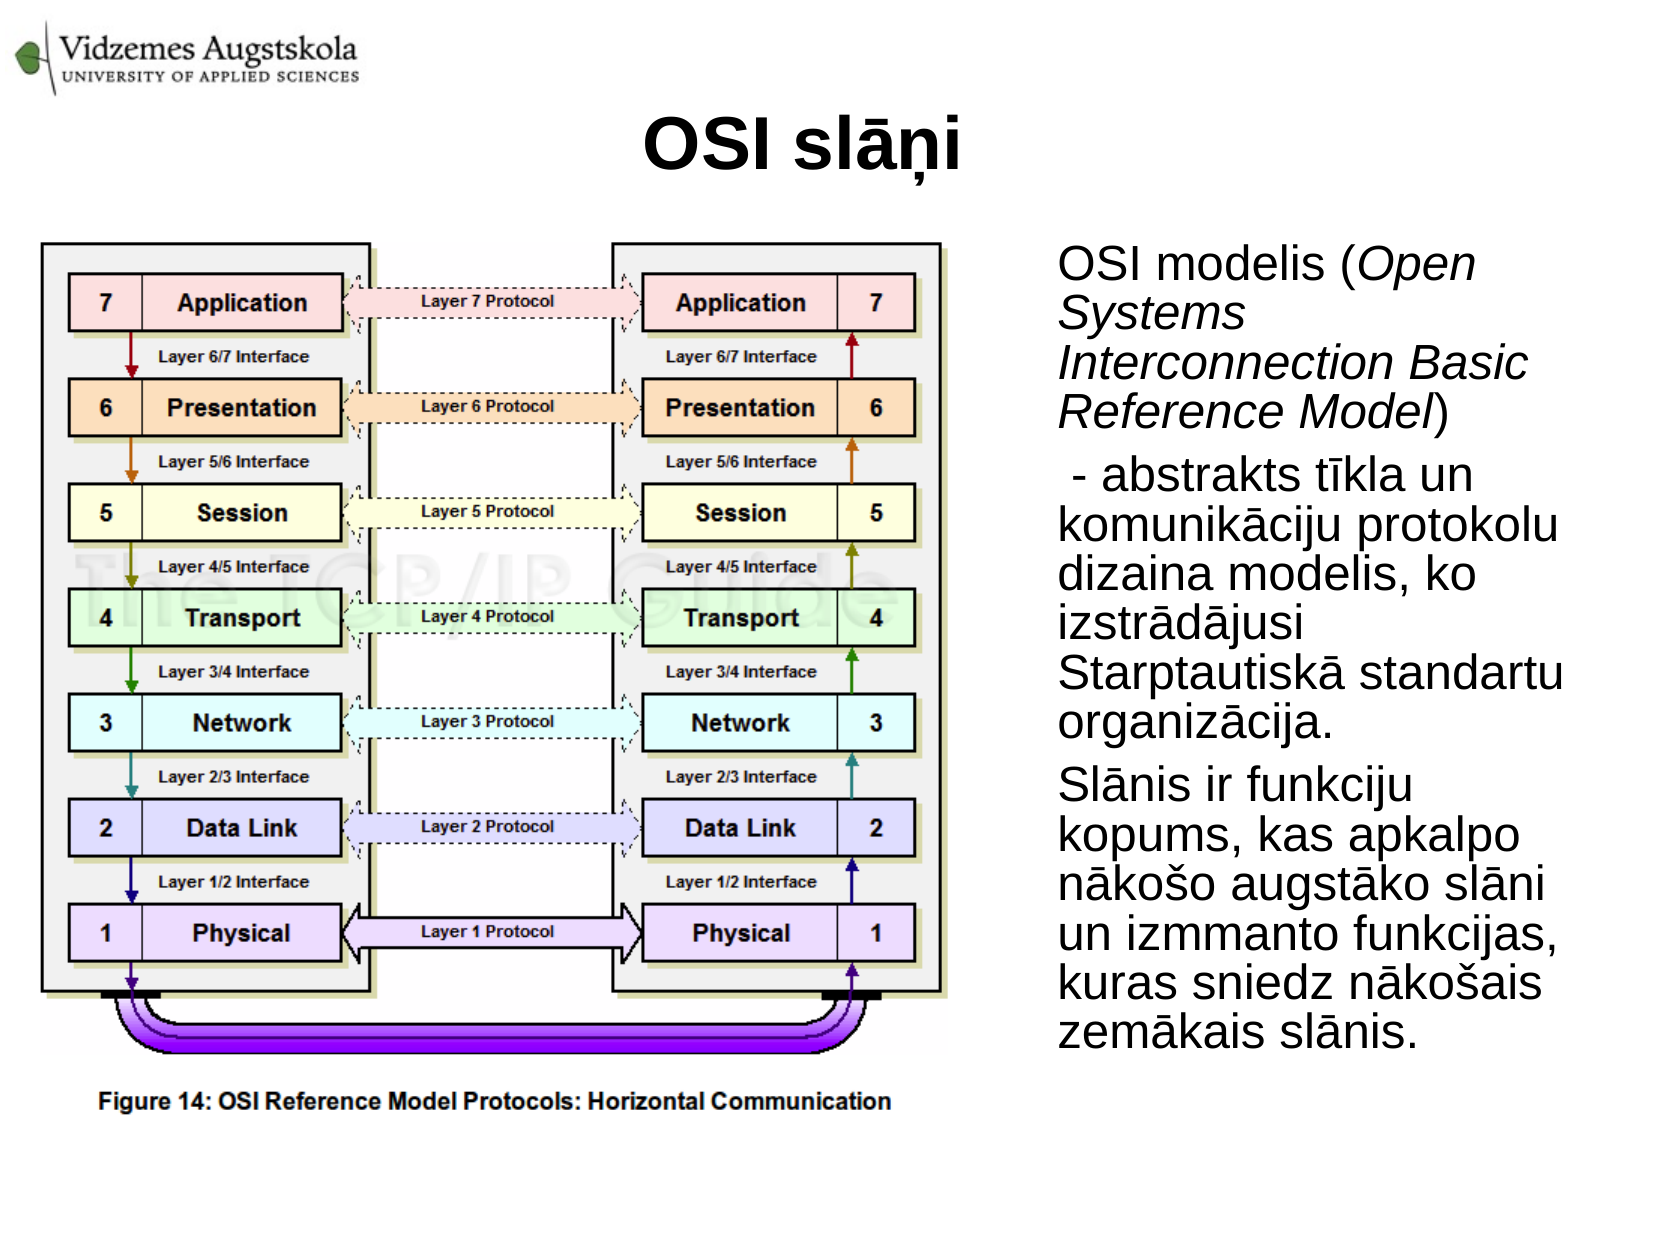

# OSI slāņi
OSI modelis (Open Systems Interconnection Basic Reference Model)
 - abstrakts tīkla un komunikāciju protokolu dizaina modelis, ko izstrādājusi Starptautiskā standartu organizācija.
Slānis ir funkciju kopums, kas apkalpo nākošo augstāko slāni un izmmanto funkcijas, kuras sniedz nākošais zemākais slānis.